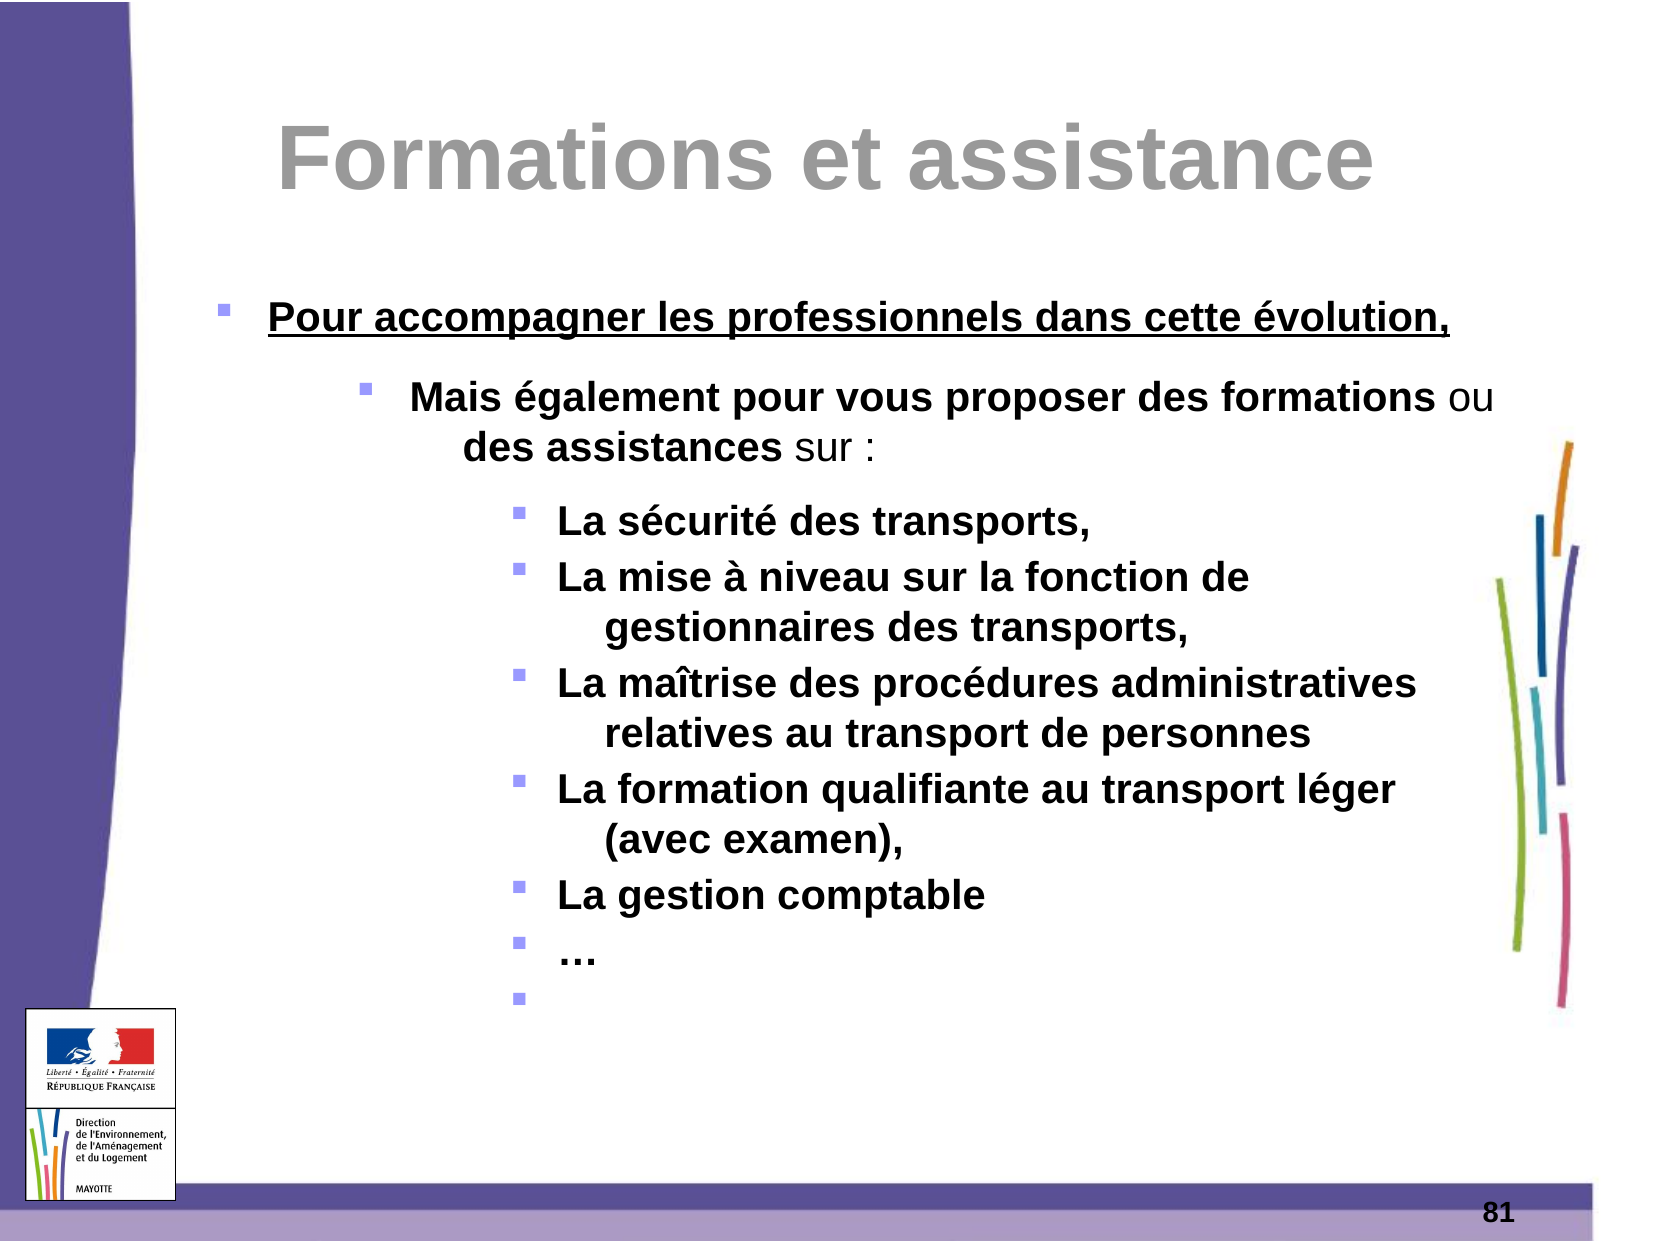

# Formations et assistance
Pour accompagner les professionnels dans cette évolution,
Mais également pour vous proposer des formations ou des assistances sur :
La sécurité des transports,
La mise à niveau sur la fonction de gestionnaires des transports,
La maîtrise des procédures administratives relatives au transport de personnes
La formation qualifiante au transport léger (avec examen),
La gestion comptable
…